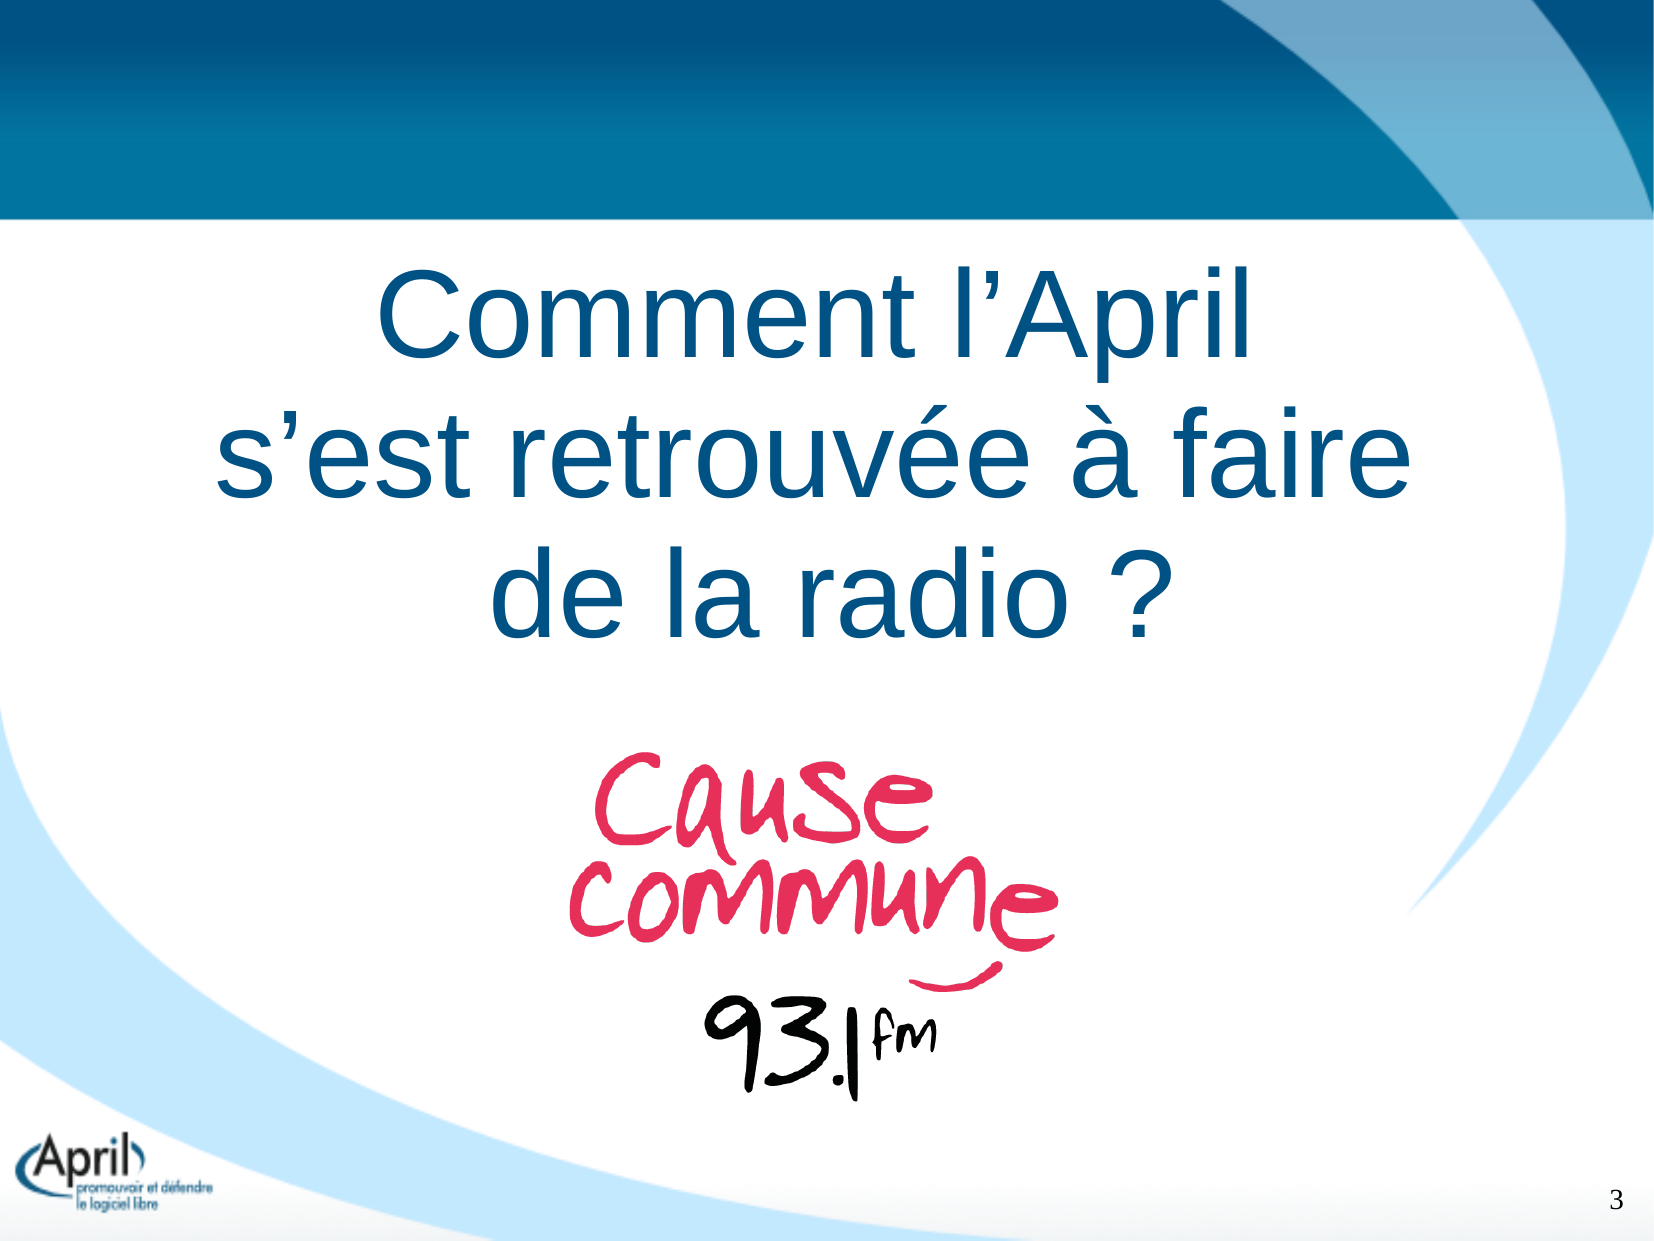

#
Comment l’April
s’est retrouvée à faire
de la radio ?
3